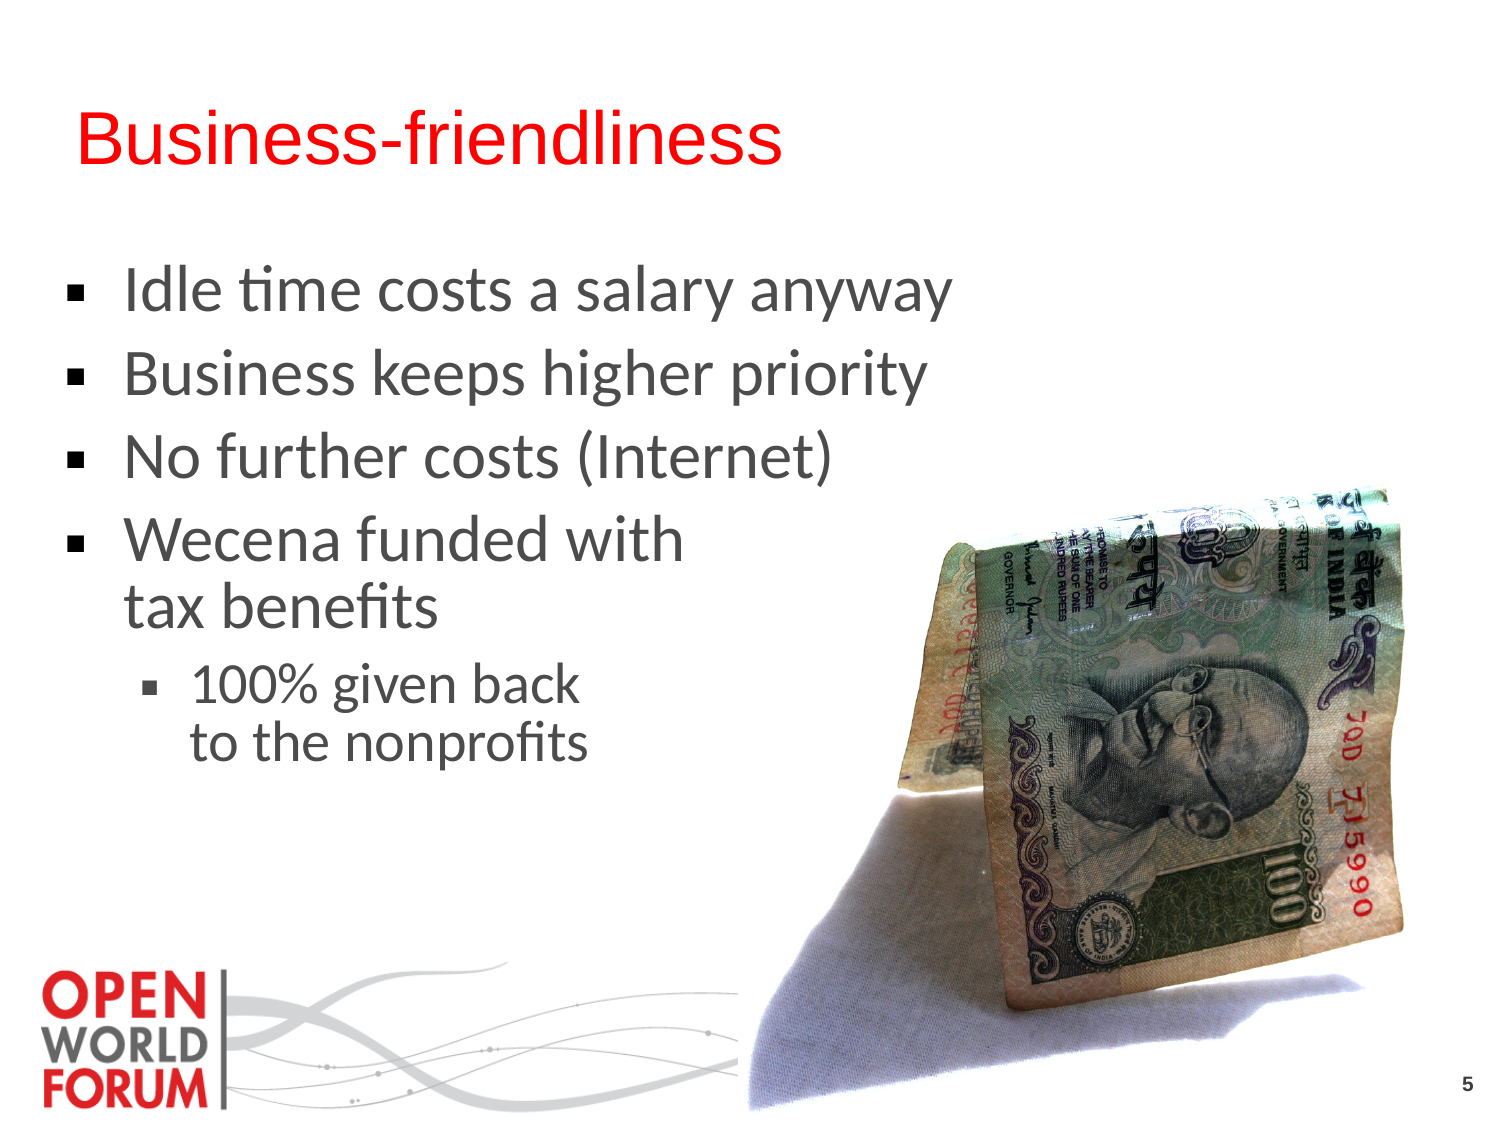

# Business-friendliness
Idle time costs a salary anyway
Business keeps higher priority
No further costs (Internet)
Wecena funded with
tax benefits
100% given back
to the nonprofits
5